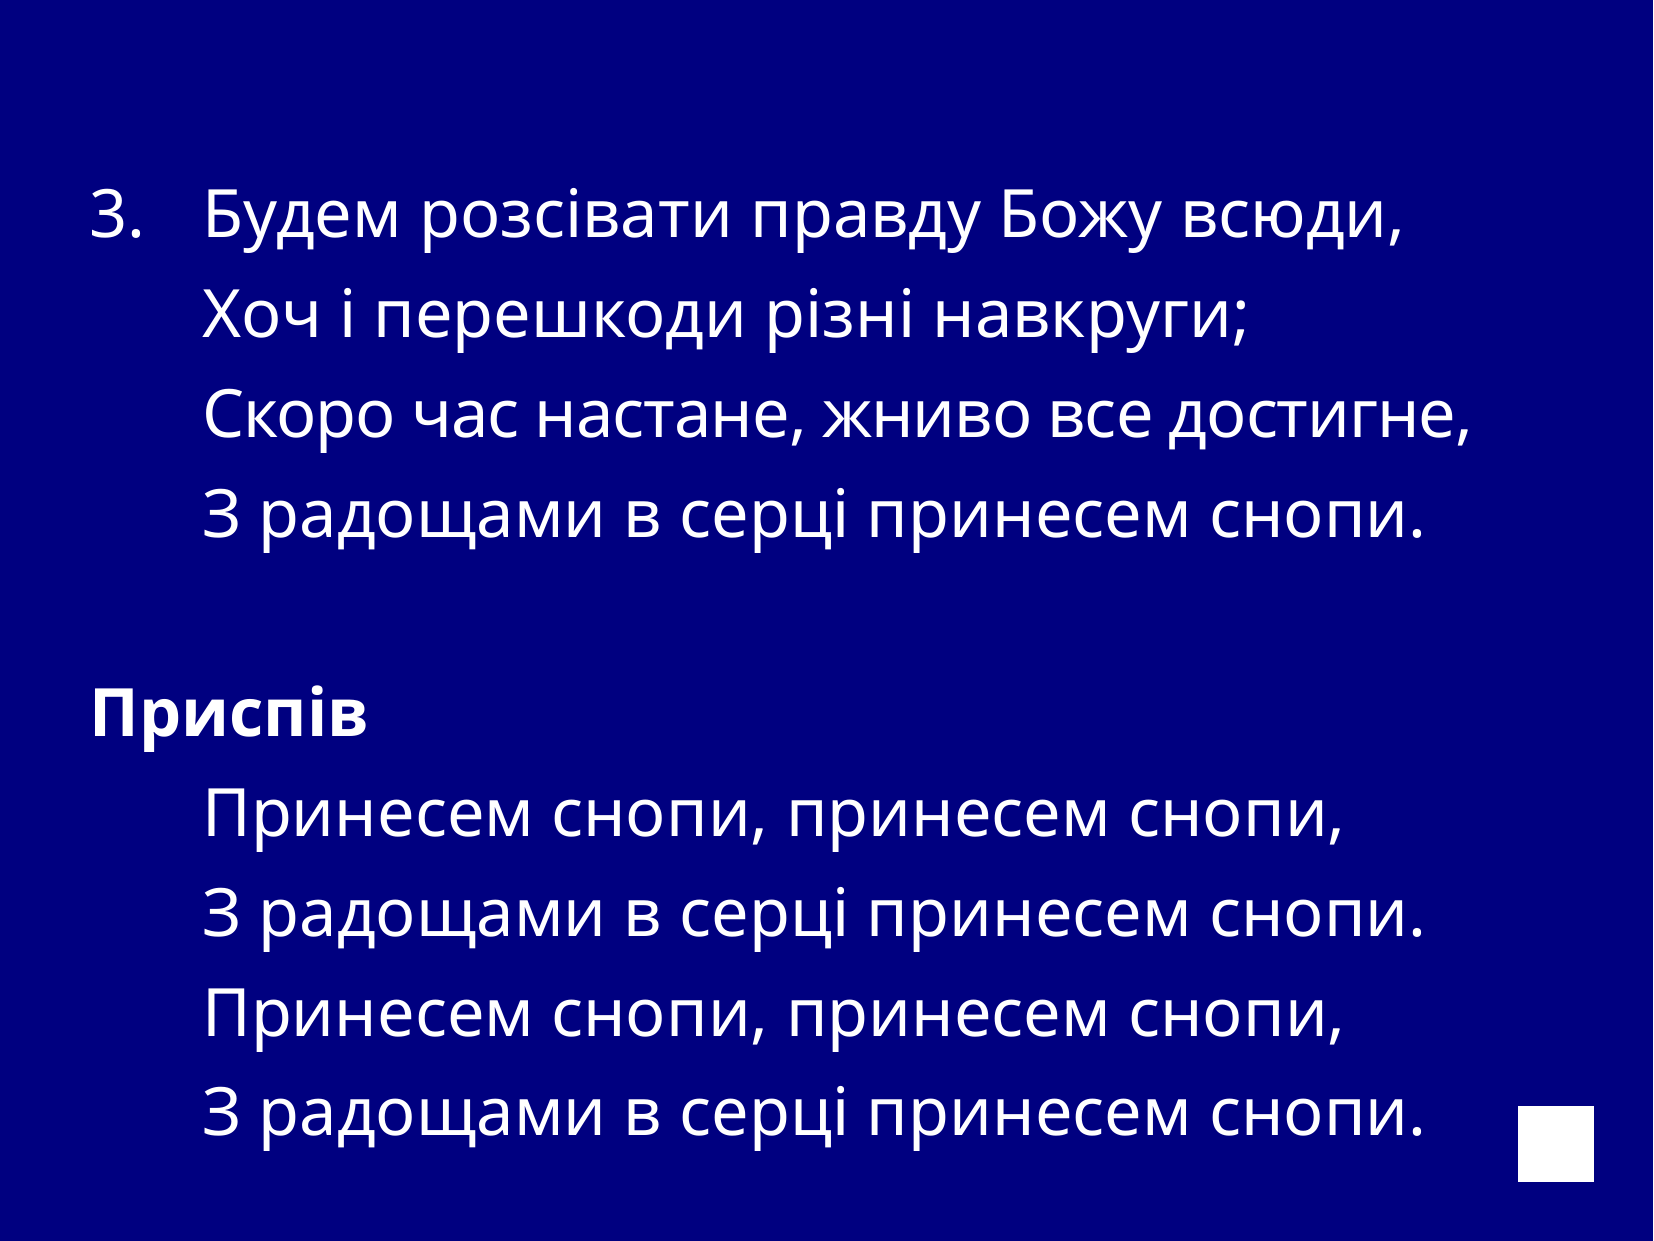

3.	Будем розсівати правду Божу всюди,
	Хоч і перешкоди різні навкруги;
	Скоро час настане, жниво все достигне,
	З радощами в серці принесем снопи.
Приспів
	Принесем снопи, принесем снопи,
	З радощами в серці принесем снопи.
	Принесем снопи, принесем снопи,
	З радощами в серці принесем снопи.